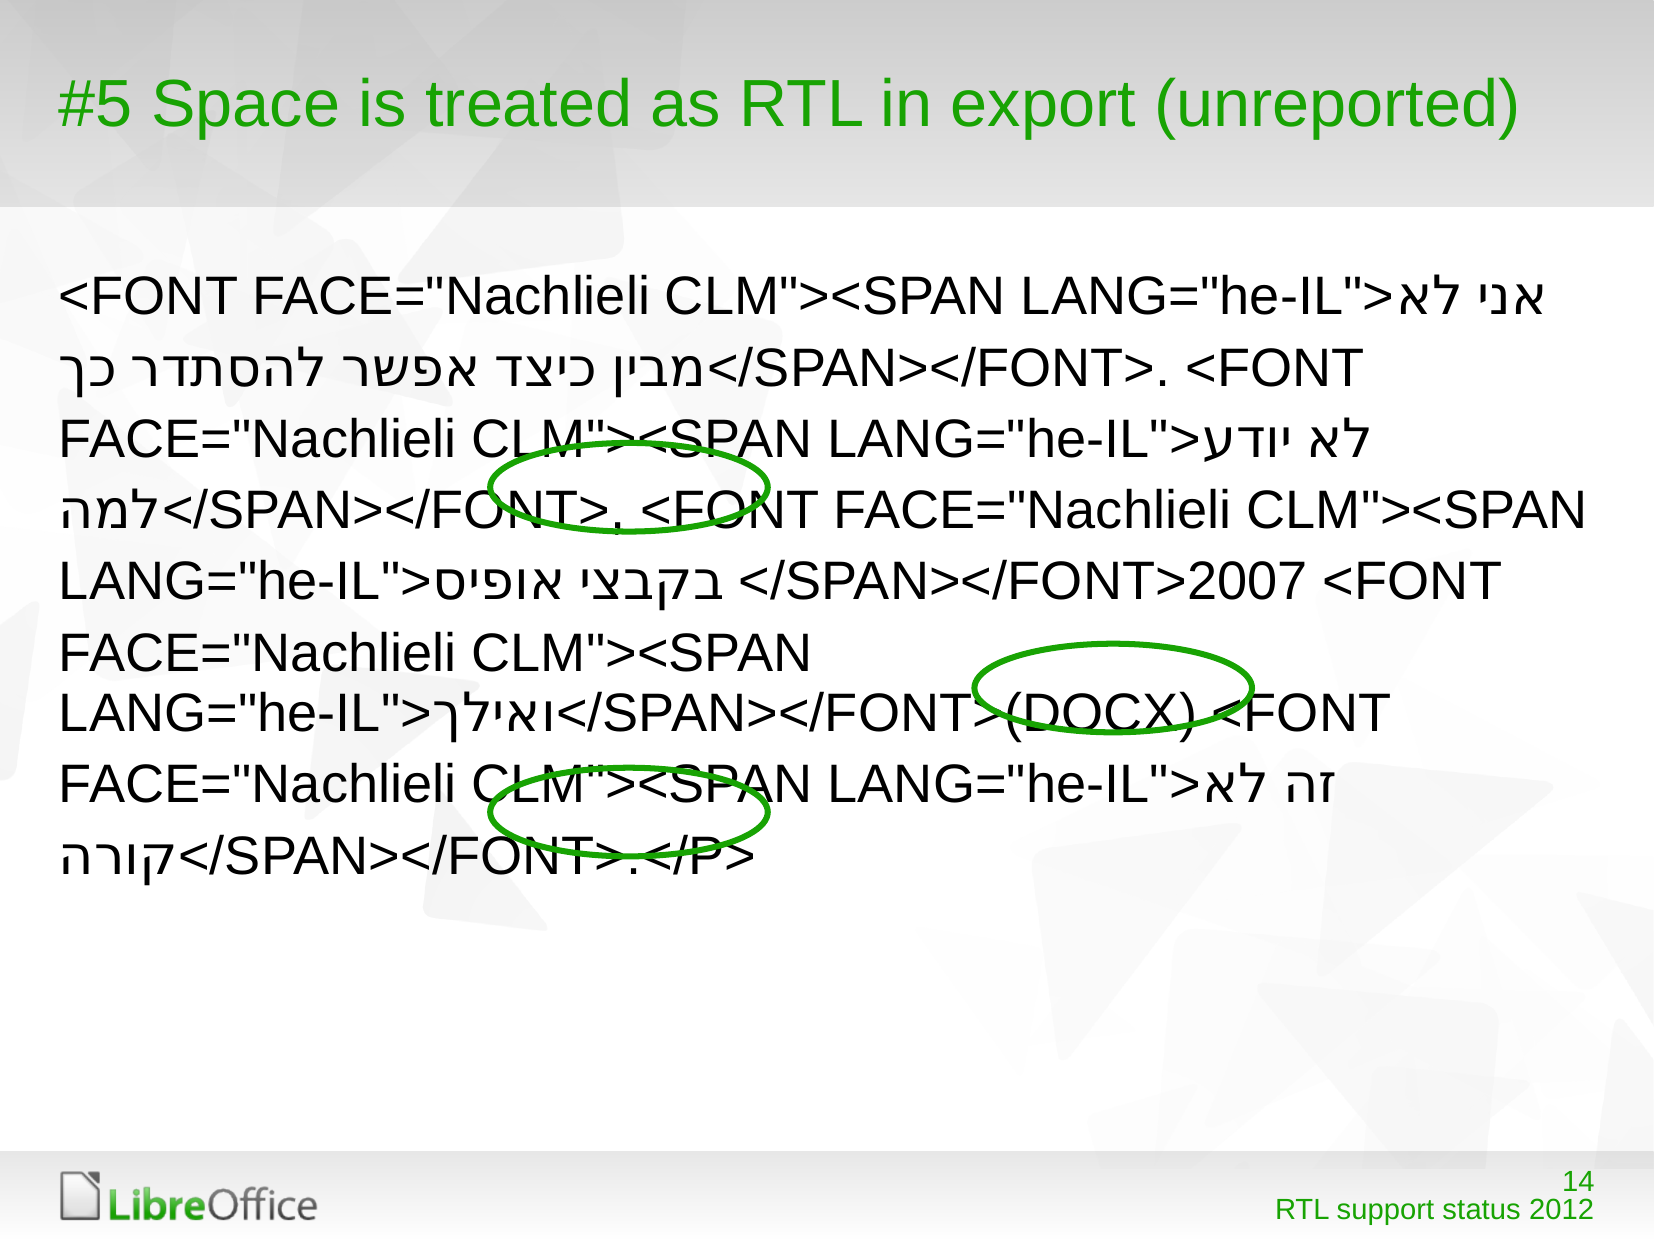

# #5 Space is treated as RTL in export (unreported)
<FONT FACE="Nachlieli CLM"><SPAN LANG="he-IL">אני לא מבין כיצד אפשר להסתדר כך</SPAN></FONT>. <FONT FACE="Nachlieli CLM"><SPAN LANG="he-IL">לא יודע למה</SPAN></FONT>, <FONT FACE="Nachlieli CLM"><SPAN LANG="he-IL">בקבצי אופיס </SPAN></FONT>2007 <FONT FACE="Nachlieli CLM"><SPAN LANG="he-IL">ואילך</SPAN></FONT>(DOCX) <FONT FACE="Nachlieli CLM"><SPAN LANG="he-IL">זה לא קורה</SPAN></FONT>.</P>
14
RTL support status 2012